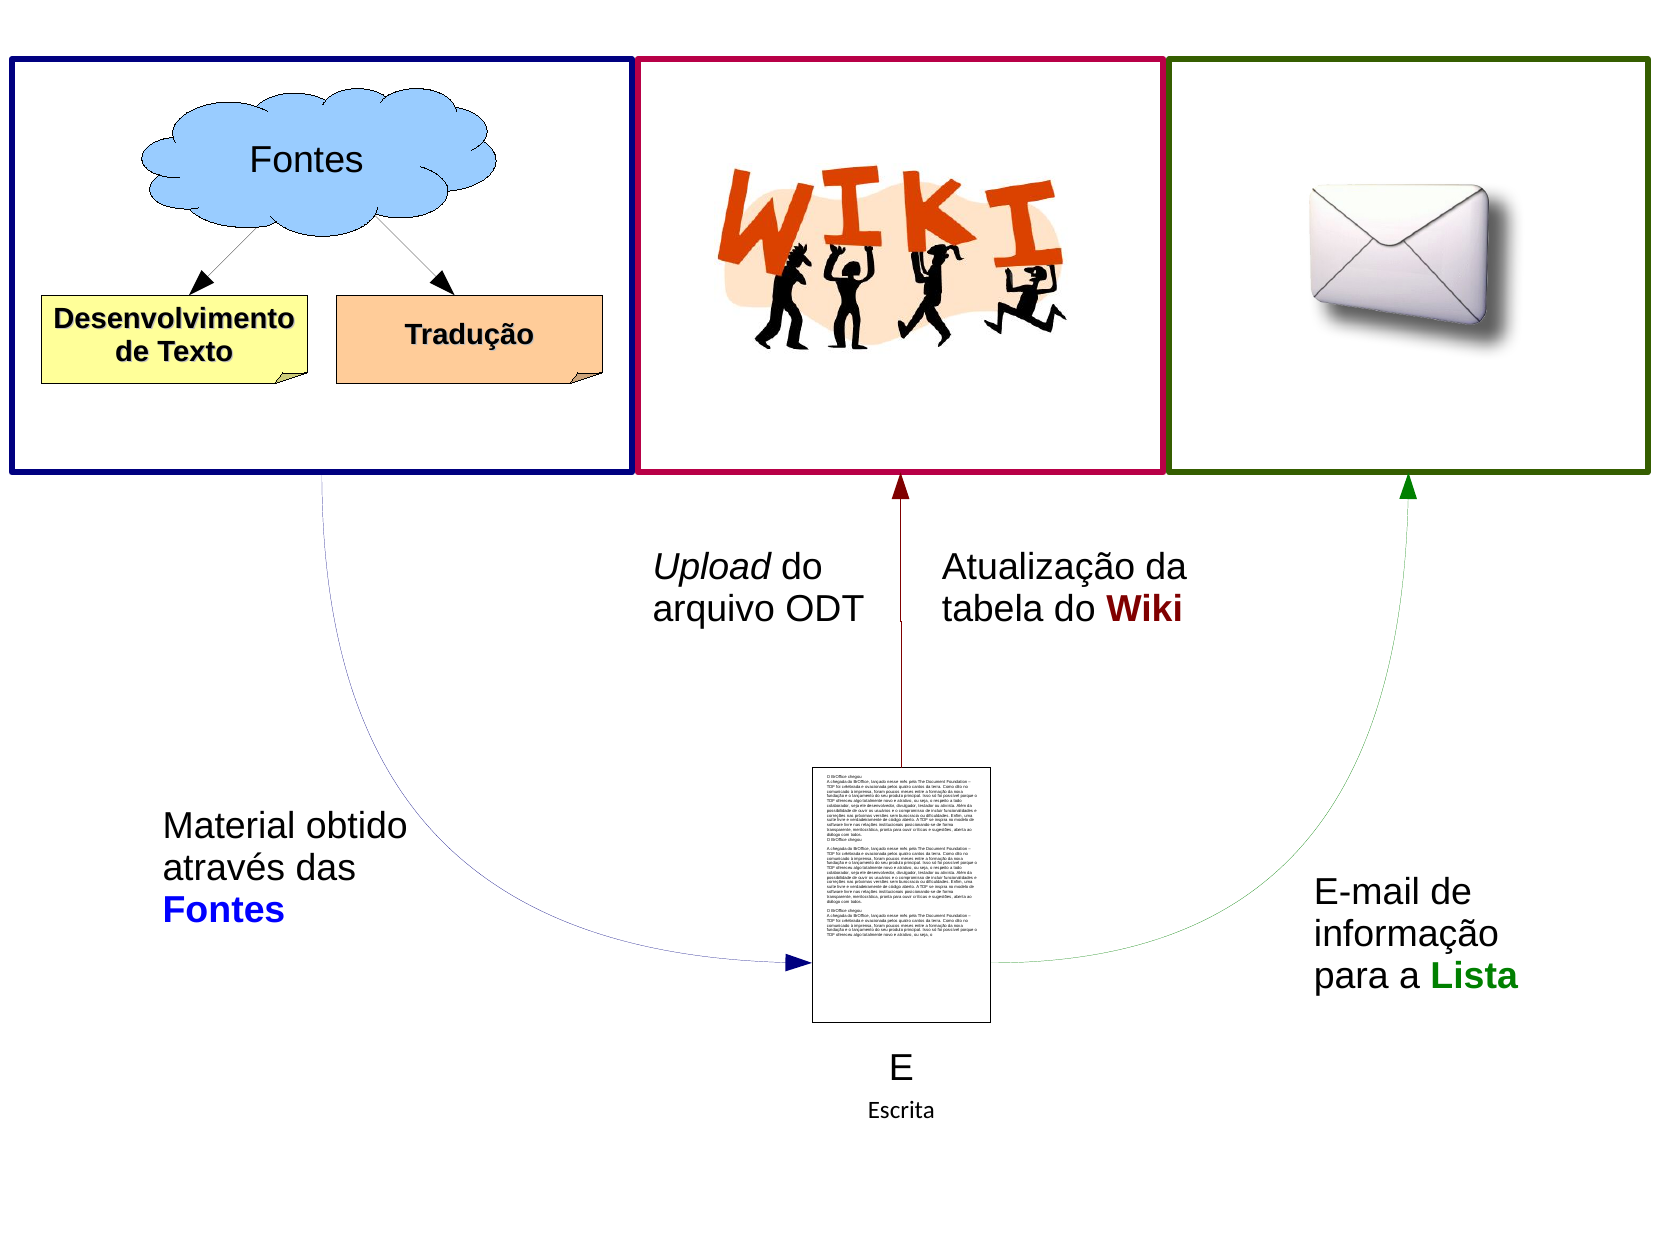

Fontes
Desenvolvimento
de Texto
Tradução
Upload do arquivo ODT
Atualização da tabela do Wiki
O BrOffice chegou
A chegada do BrOffice, lançado nesse mês pela The Document Foundation – TDF foi celebrada e ovacionada pelos quatro cantos da terra. Como dito no comunicado à imprensa, foram poucos meses entre a formação da nova fundação e o lançamento do seu produto principal. Isso só foi possível porque o TDF ofereceu algo totalmente novo e atrativo, ou seja, o respeito a todo colaborador, seja ele desenvolvedor, divulgador, testador ou ativista. Além da possibilidade de ouvir os usuários e o compromisso de incluir funcionalidades e correções nas próximas versões sem burocracia ou dificuldades. Enfim, uma suíte livre e verdadeiramente de código aberto. A TDF se inspira no modelo de software livre nas relações institucionais posicionando-se de forma transparente, meritocrática, pronta para ouvir críticas e sugestões, aberta ao diálogo com todos.
O BrOffice chegou
A chegada do BrOffice, lançado nesse mês pela The Document Foundation – TDF foi celebrada e ovacionada pelos quatro cantos da terra. Como dito no comunicado à imprensa, foram poucos meses entre a formação da nova fundação e o lançamento do seu produto principal. Isso só foi possível porque o TDF ofereceu algo totalmente novo e atrativo, ou seja, o respeito a todo colaborador, seja ele desenvolvedor, divulgador, testador ou ativista. Além da possibilidade de ouvir os usuários e o compromisso de incluir funcionalidades e correções nas próximas versões sem burocracia ou dificuldades. Enfim, uma suíte livre e verdadeiramente de código aberto. A TDF se inspira no modelo de software livre nas relações institucionais posicionando-se de forma transparente, meritocrática, pronta para ouvir críticas e sugestões, aberta ao diálogo com todos.
O BrOffice chegou
A chegada do BrOffice, lançado nesse mês pela The Document Foundation – TDF foi celebrada e ovacionada pelos quatro cantos da terra. Como dito no comunicado à imprensa, foram poucos meses entre a formação da nova fundação e o lançamento do seu produto principal. Isso só foi possível porque o TDF ofereceu algo totalmente novo e atrativo, ou seja, o
E
Escrita
Material obtido através das Fontes
E-mail de informação para a Lista